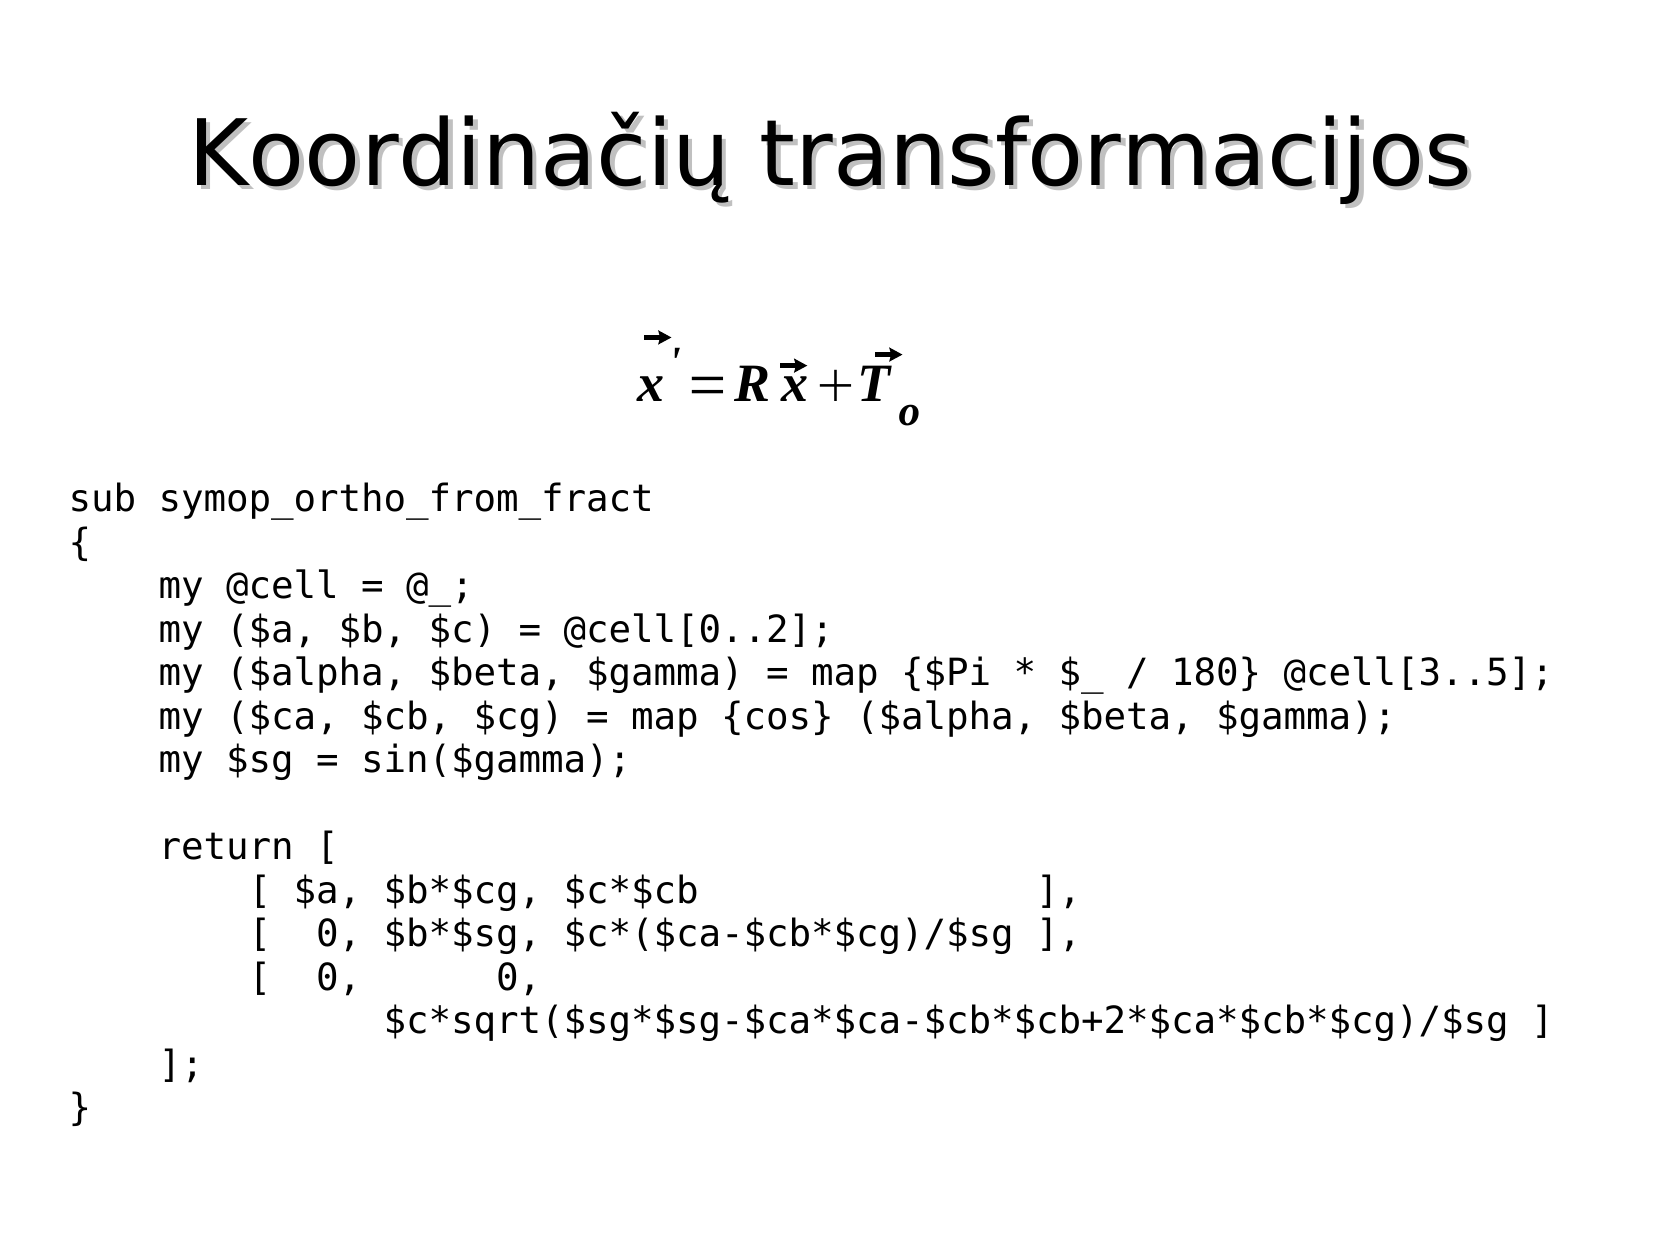

# Koordinačių transformacijos
sub symop_ortho_from_fract
{
 my @cell = @_;
 my ($a, $b, $c) = @cell[0..2];
 my ($alpha, $beta, $gamma) = map {$Pi * $_ / 180} @cell[3..5];
 my ($ca, $cb, $cg) = map {cos} ($alpha, $beta, $gamma);
 my $sg = sin($gamma);
 return [
 [ $a, $b*$cg, $c*$cb ],
 [ 0, $b*$sg, $c*($ca-$cb*$cg)/$sg ],
 [ 0, 0,
              $c*sqrt($sg*$sg-$ca*$ca-$cb*$cb+2*$ca*$cb*$cg)/$sg ]
 ];
}